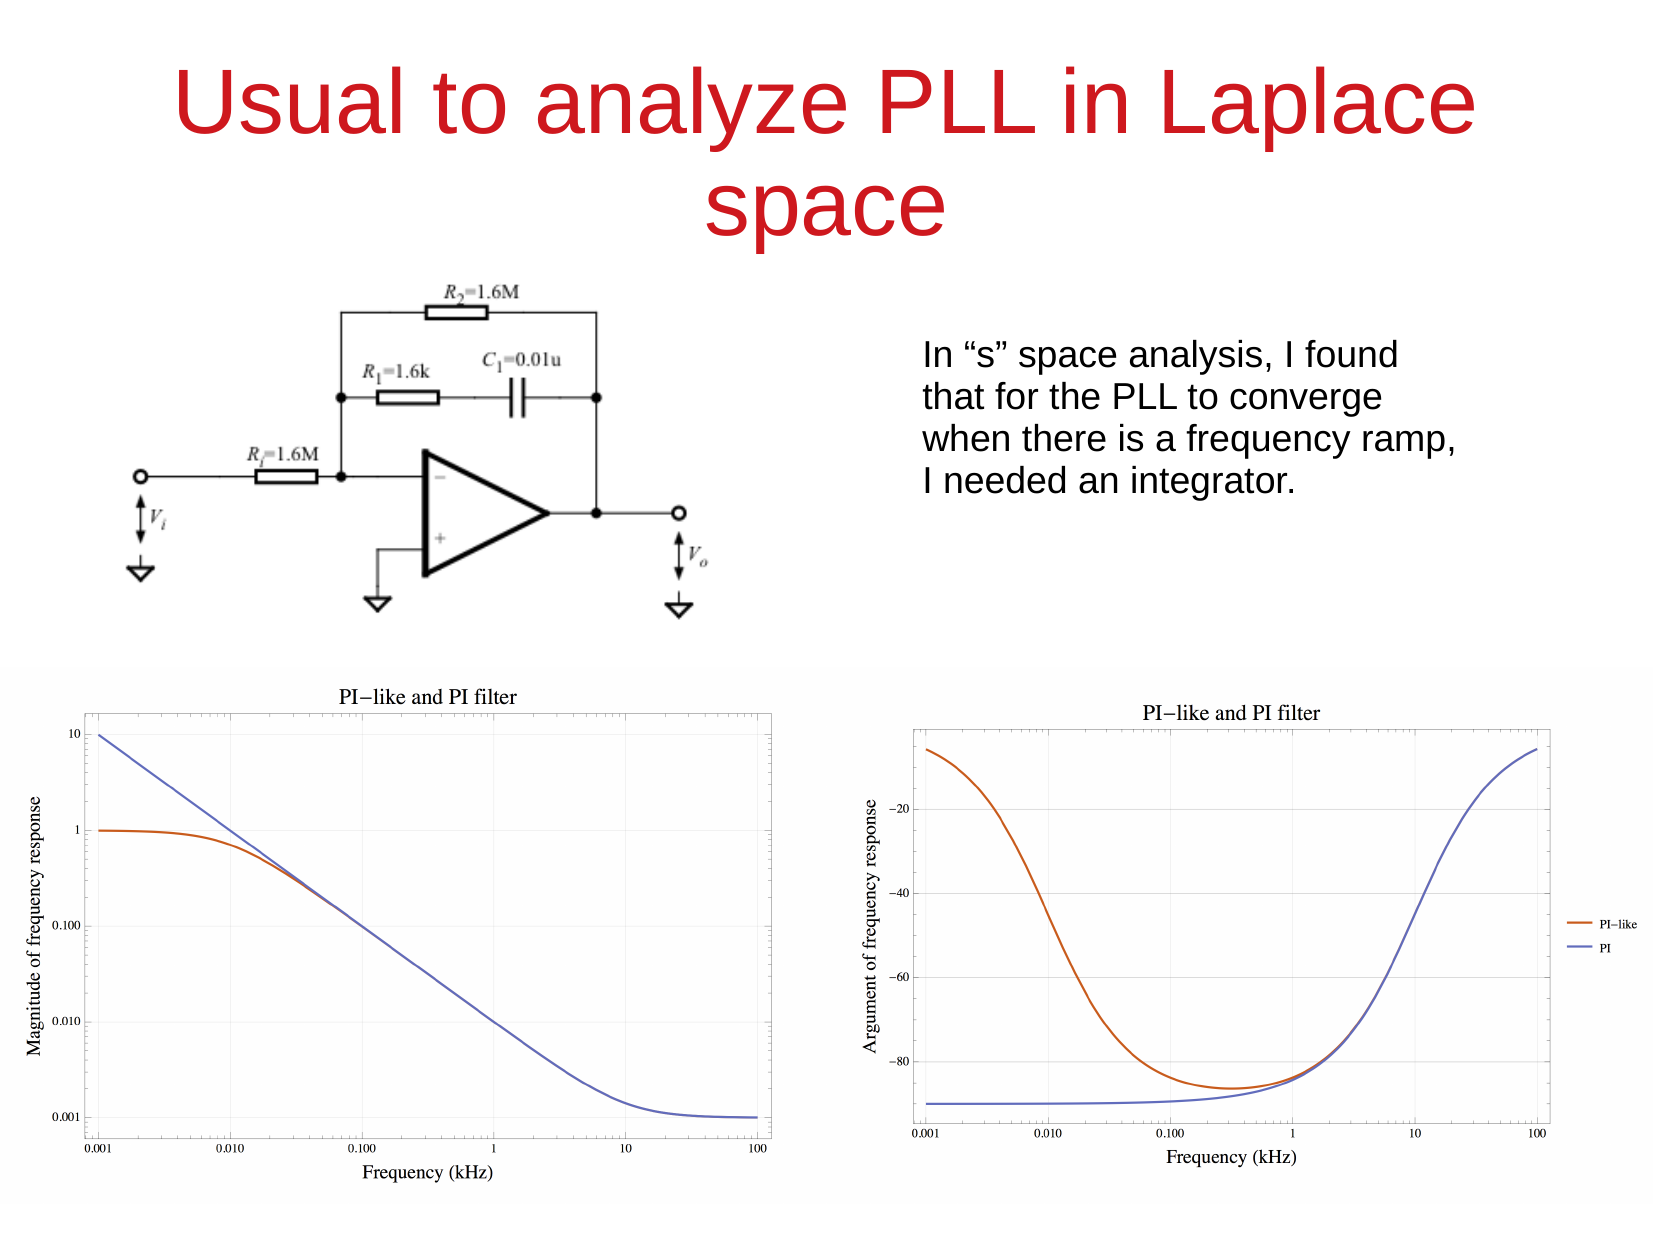

# Usual to analyze PLL in Laplace space
In “s” space analysis, I found that for the PLL to converge when there is a frequency ramp, I needed an integrator.